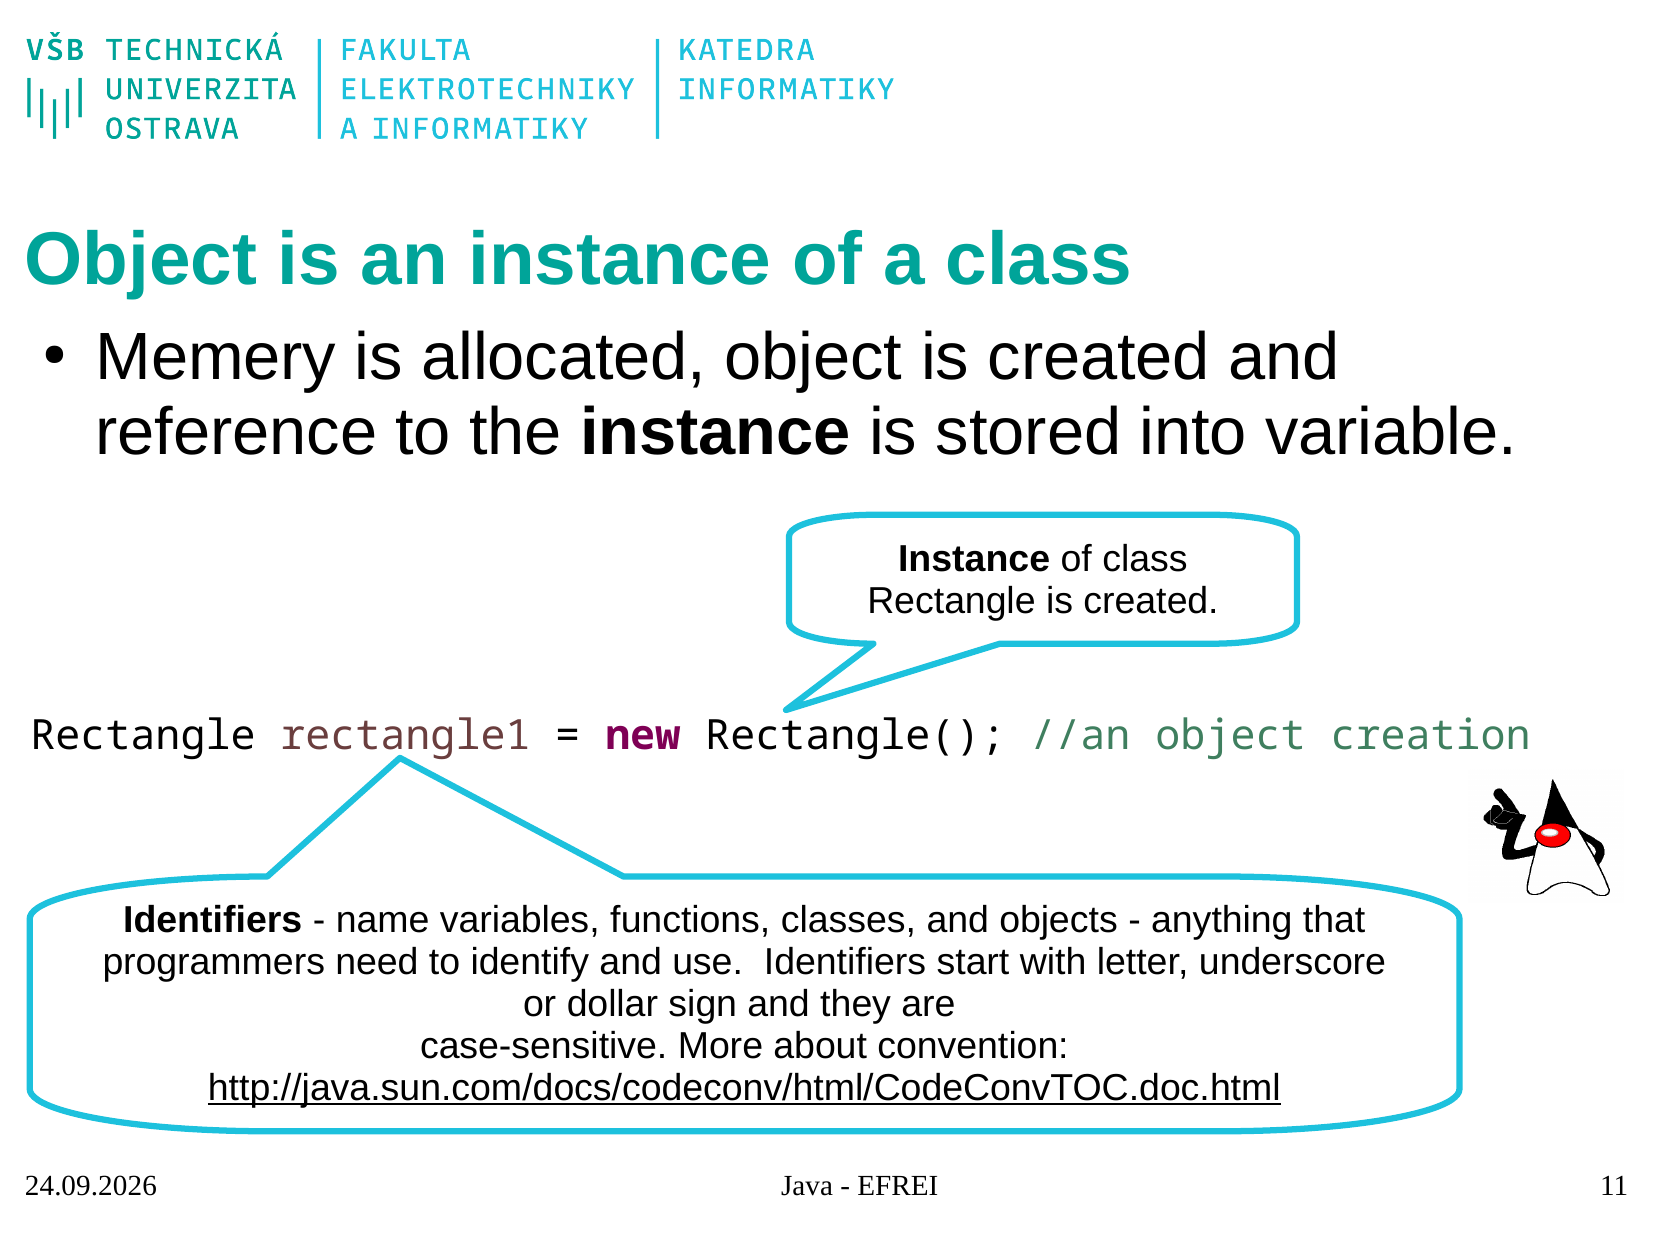

# Object is an instance of a class
Memery is allocated, object is created and reference to the instance is stored into variable.
Instance of class Rectangle is created.
Rectangle rectangle1 = new Rectangle(); //an object creation
Identifiers - name variables, functions, classes, and objects - anything that programmers need to identify and use. Identifiers start with letter, underscore or dollar sign and they are
case-sensitive. More about convention:
http://java.sun.com/docs/codeconv/html/CodeConvTOC.doc.html
Java - EFREI
11